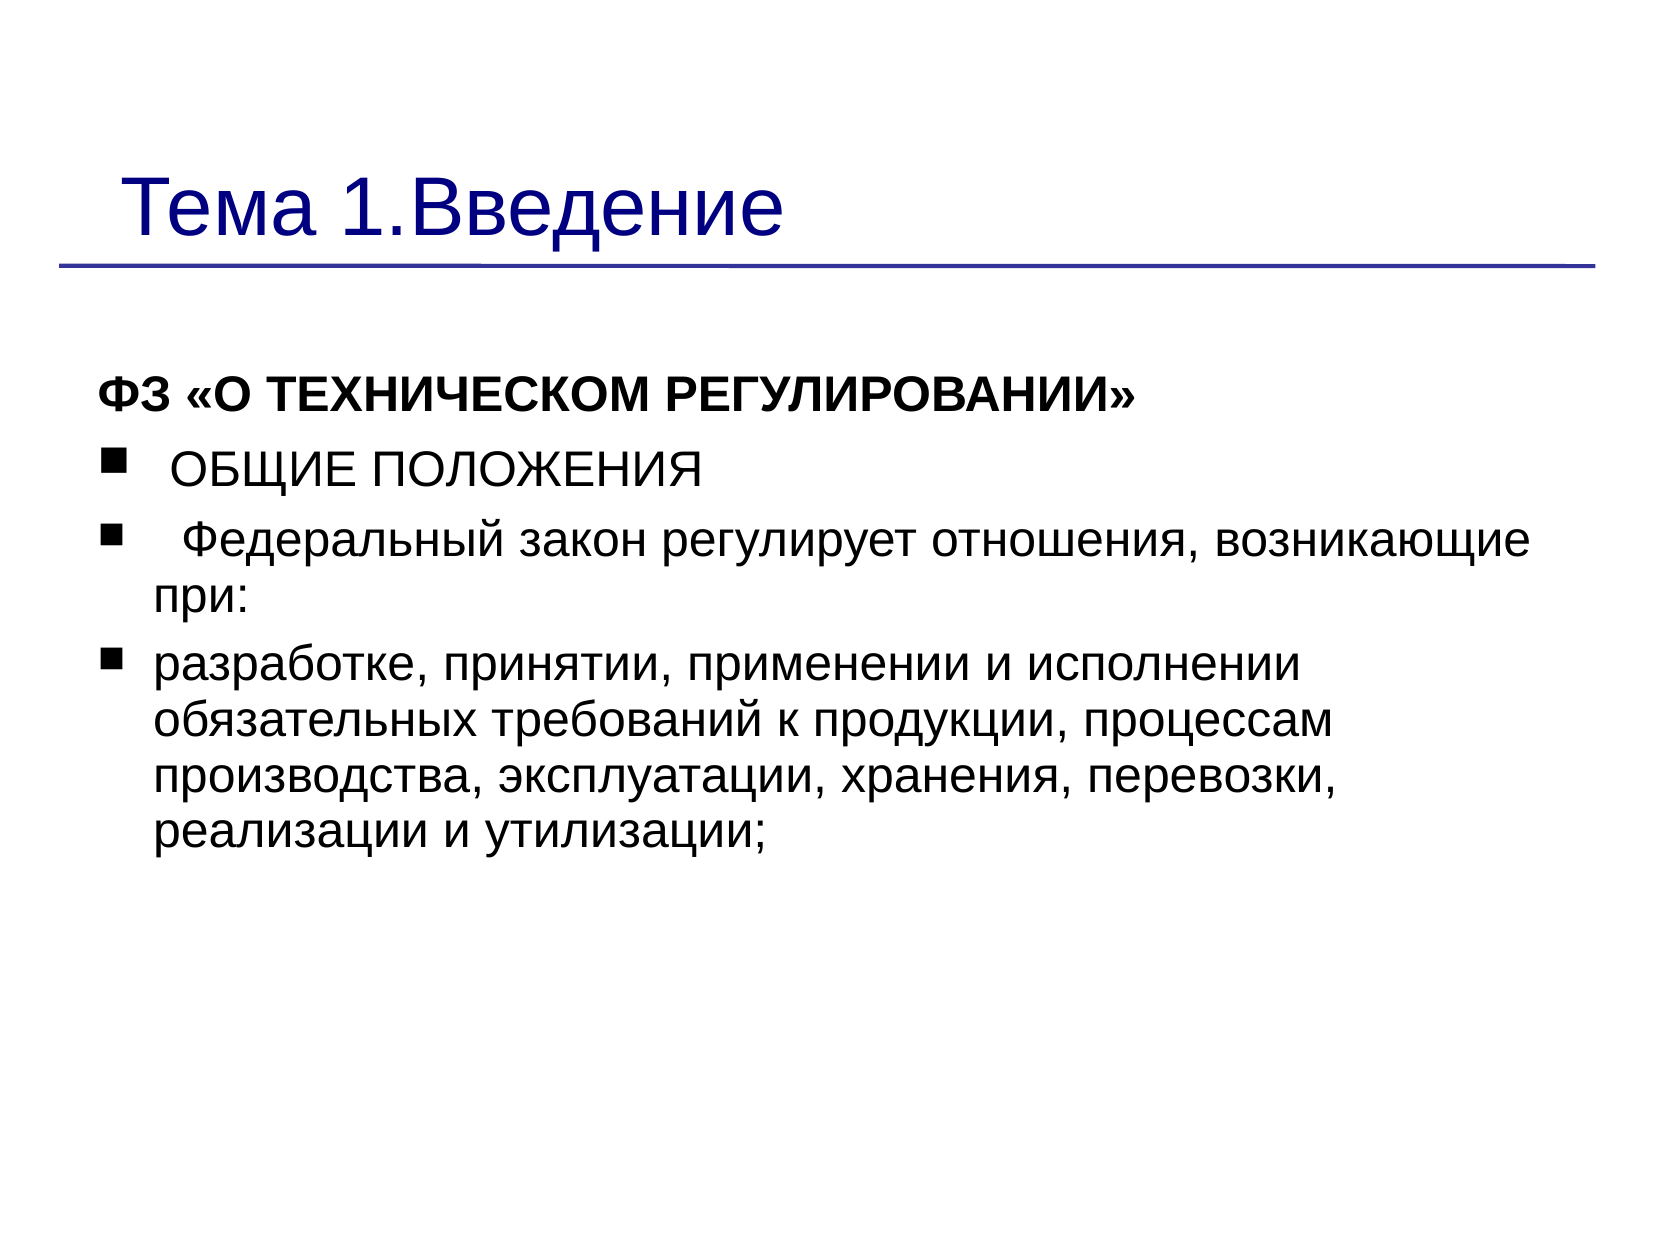

# Тема 1.Введение
ФЗ «О ТЕХНИЧЕСКОМ РЕГУЛИРОВАНИИ»
 ОБЩИЕ ПОЛОЖЕНИЯ
 Федеральный закон регулирует отношения, возникающие при:
разработке, принятии, применении и исполнении обязательных требований к продукции, процессам производства, эксплуатации, хранения, перевозки, реализации и утилизации;